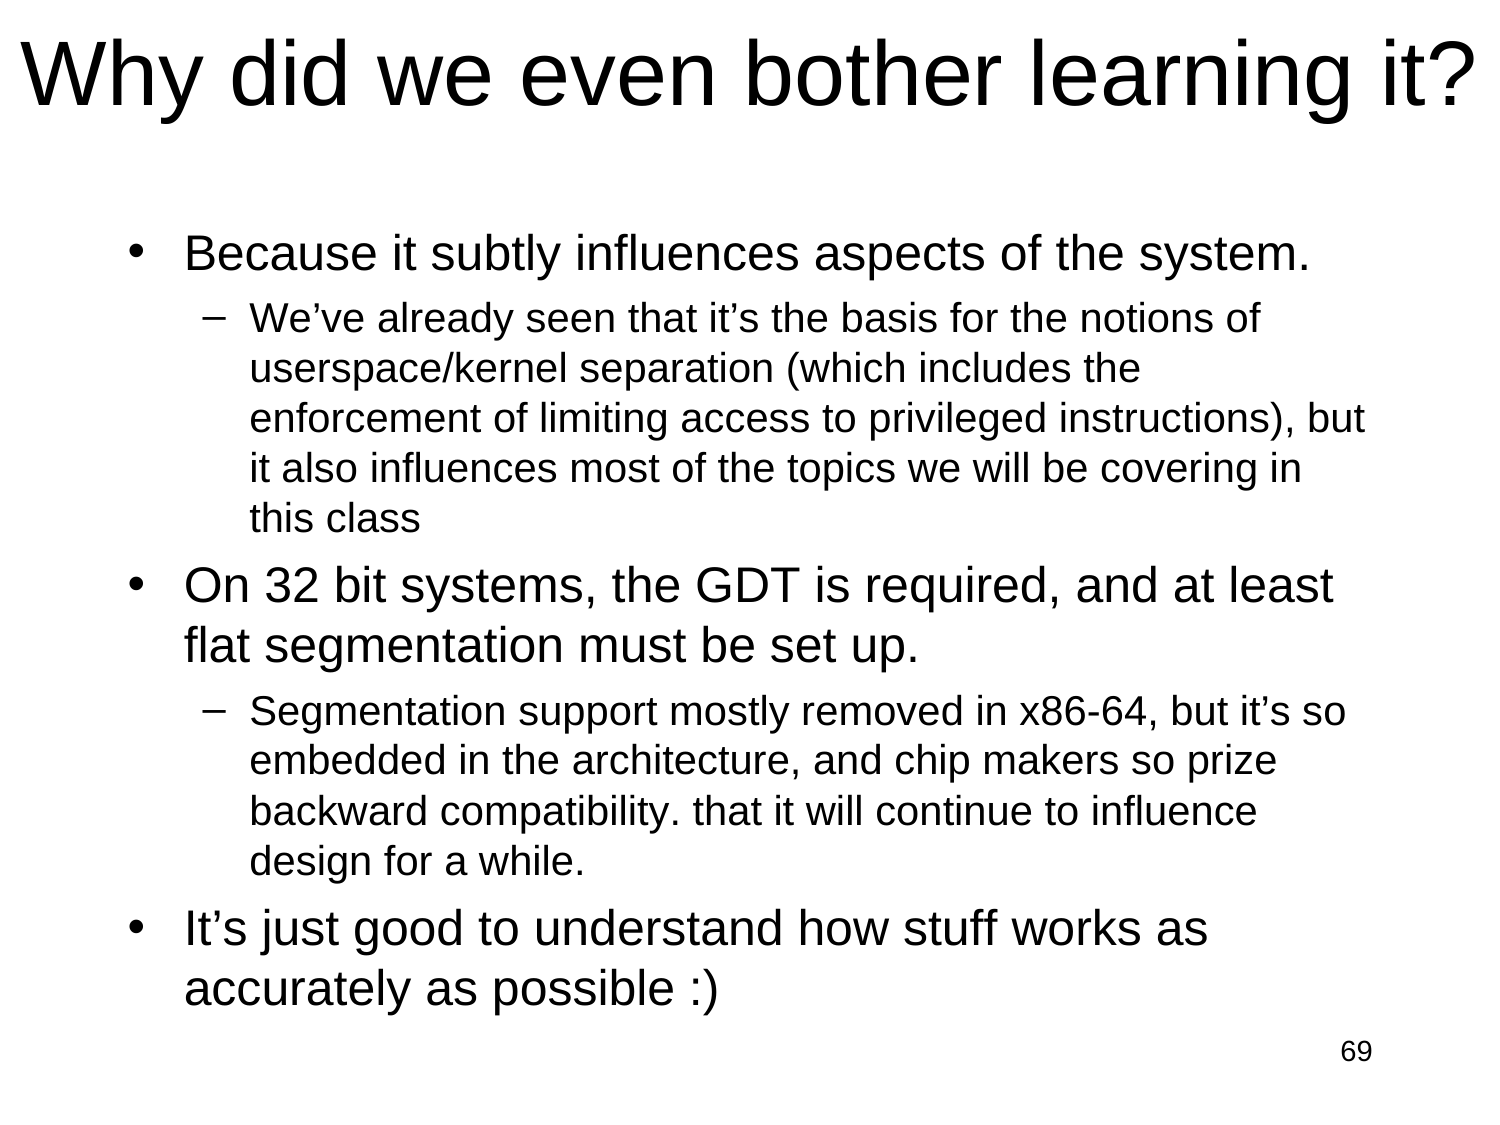

# Why did we even bother learning it?
Because it subtly influences aspects of the system.
We’ve already seen that it’s the basis for the notions of userspace/kernel separation (which includes the enforcement of limiting access to privileged instructions), but it also influences most of the topics we will be covering in this class
On 32 bit systems, the GDT is required, and at least flat segmentation must be set up.
Segmentation support mostly removed in x86-64, but it’s so embedded in the architecture, and chip makers so prize backward compatibility. that it will continue to influence design for a while.
It’s just good to understand how stuff works as accurately as possible :)